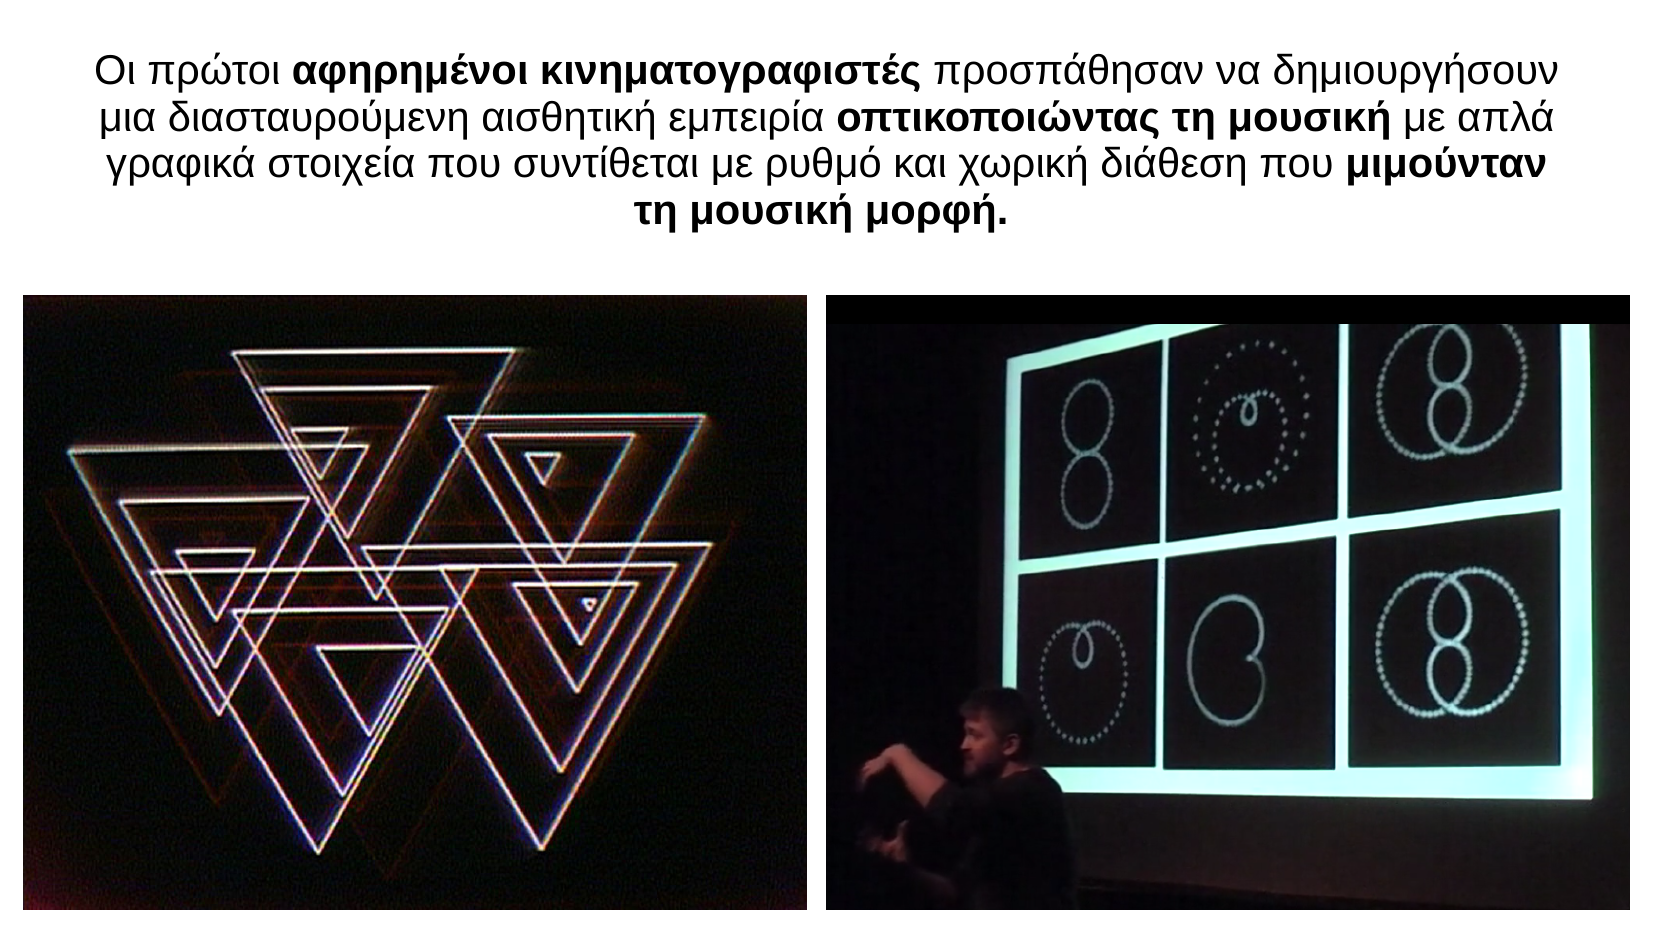

# Οι πρώτοι αφηρημένοι κινηματογραφιστές προσπάθησαν να δημιουργήσουν μια διασταυρούμενη αισθητική εμπειρία οπτικοποιώντας τη μουσική με απλά γραφικά στοιχεία που συντίθεται με ρυθμό και χωρική διάθεση που μιμούνταν τη μουσική μορφή.